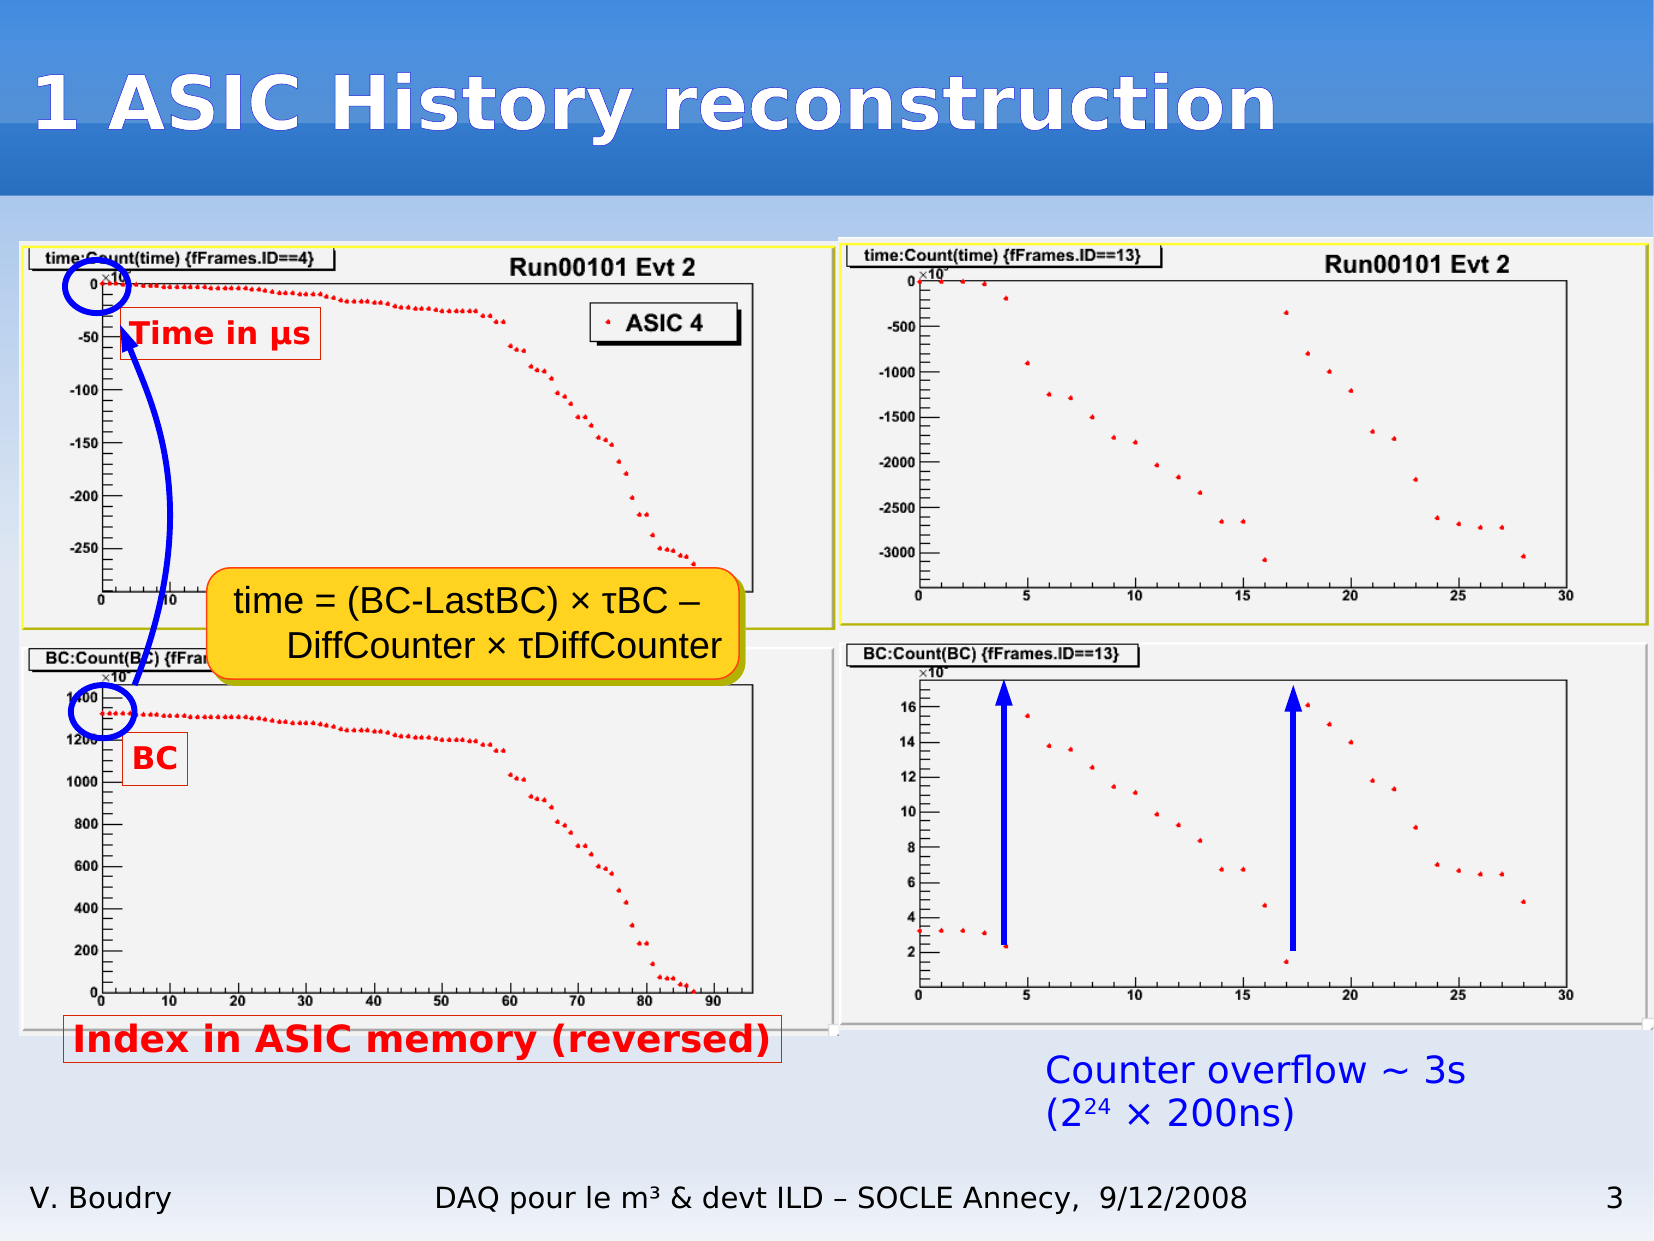

# 1 ASIC History reconstruction
Time in μs
time = (BC-LastBC) × τBC – DiffCounter × τDiffCounter
BC
Index in ASIC memory (reversed)
Counter overflow ~ 3s
(224 × 200ns)
DAQ pour le m³ & devt ILD – SOCLE Annecy, 9/12/2008
3